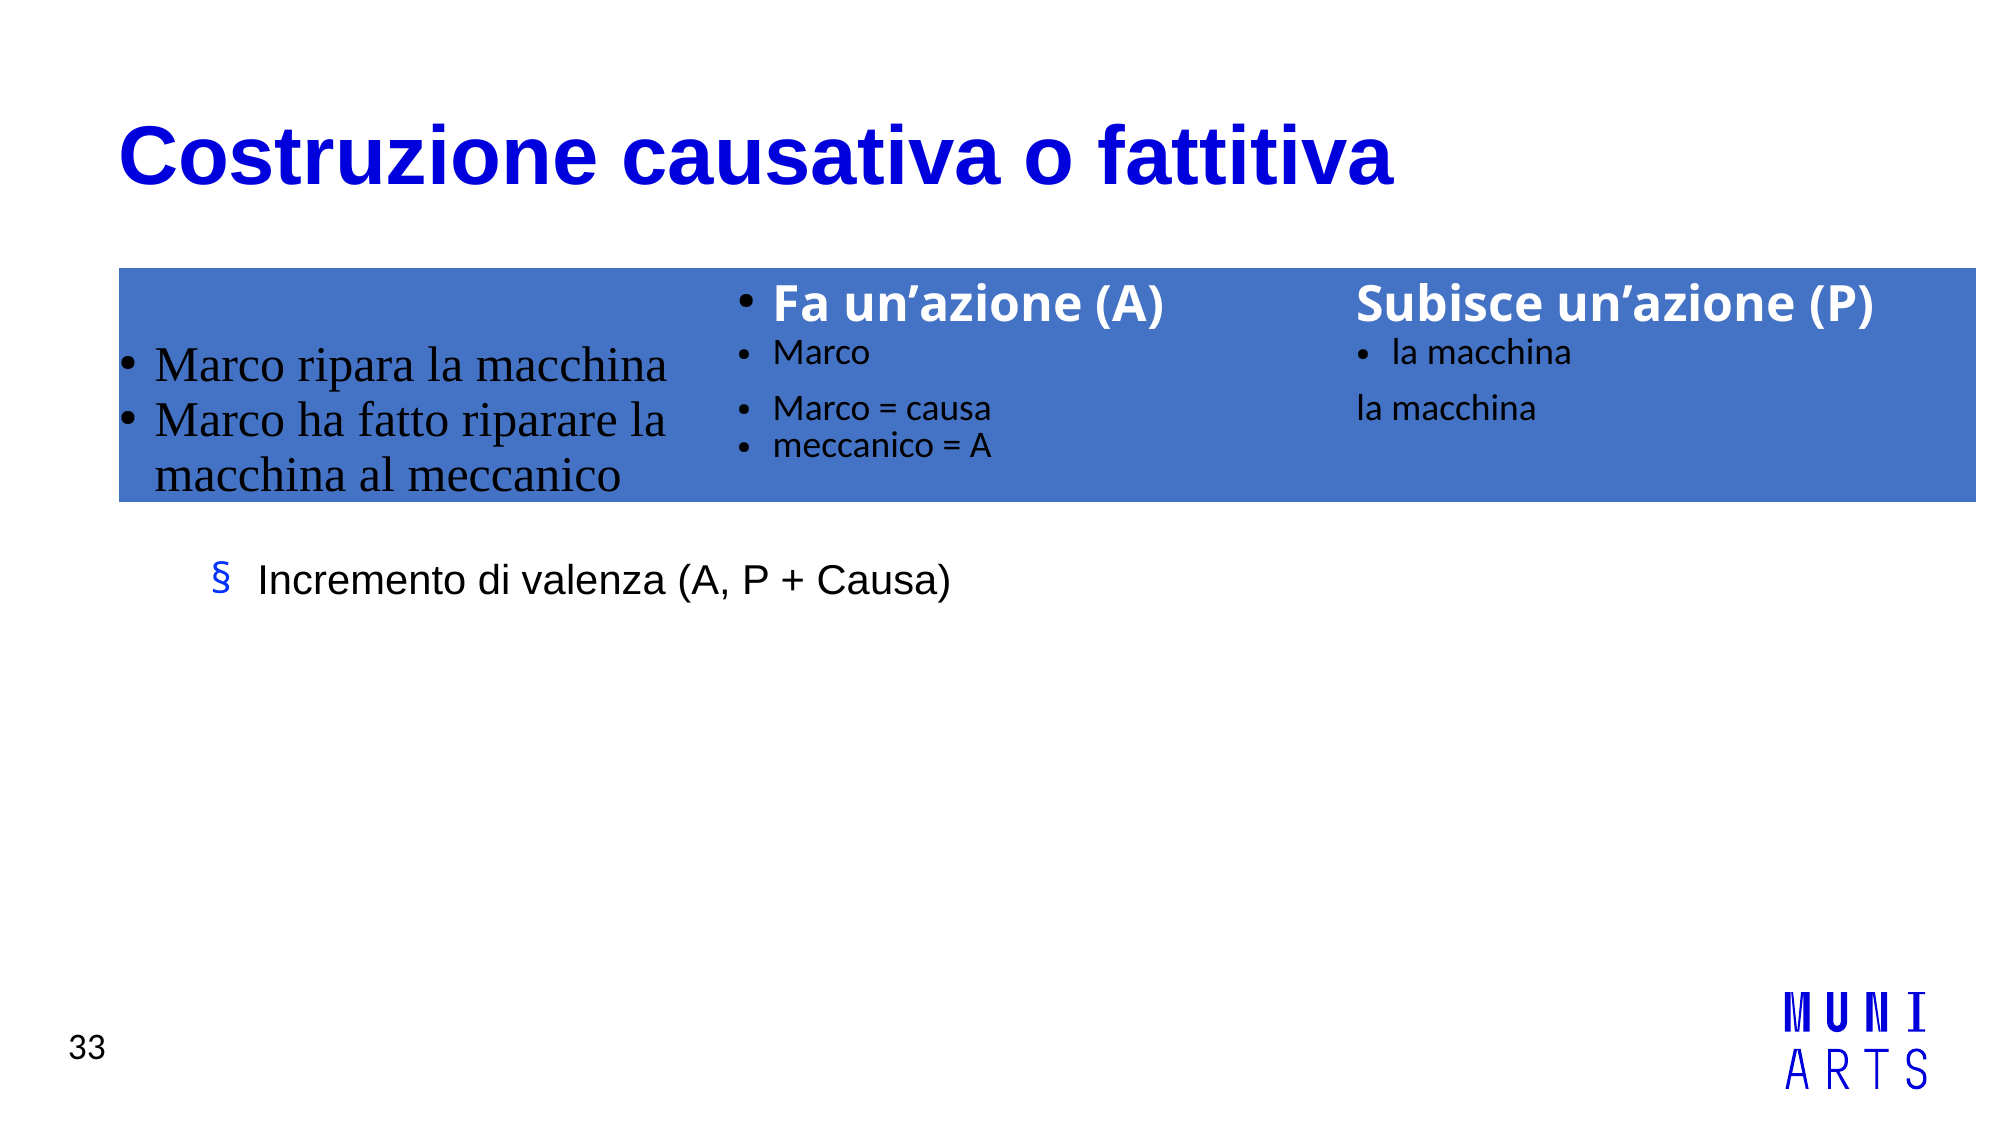

# Costruzione causativa o fattitiva
| | Fa un’azione (A) | Subisce un’azione (P) |
| --- | --- | --- |
| Marco ripara la macchina | Marco | la macchina |
| Marco ha fatto riparare la macchina al meccanico | Marco = causa meccanico = A | la macchina |
Incremento di valenza (A, P + Causa)